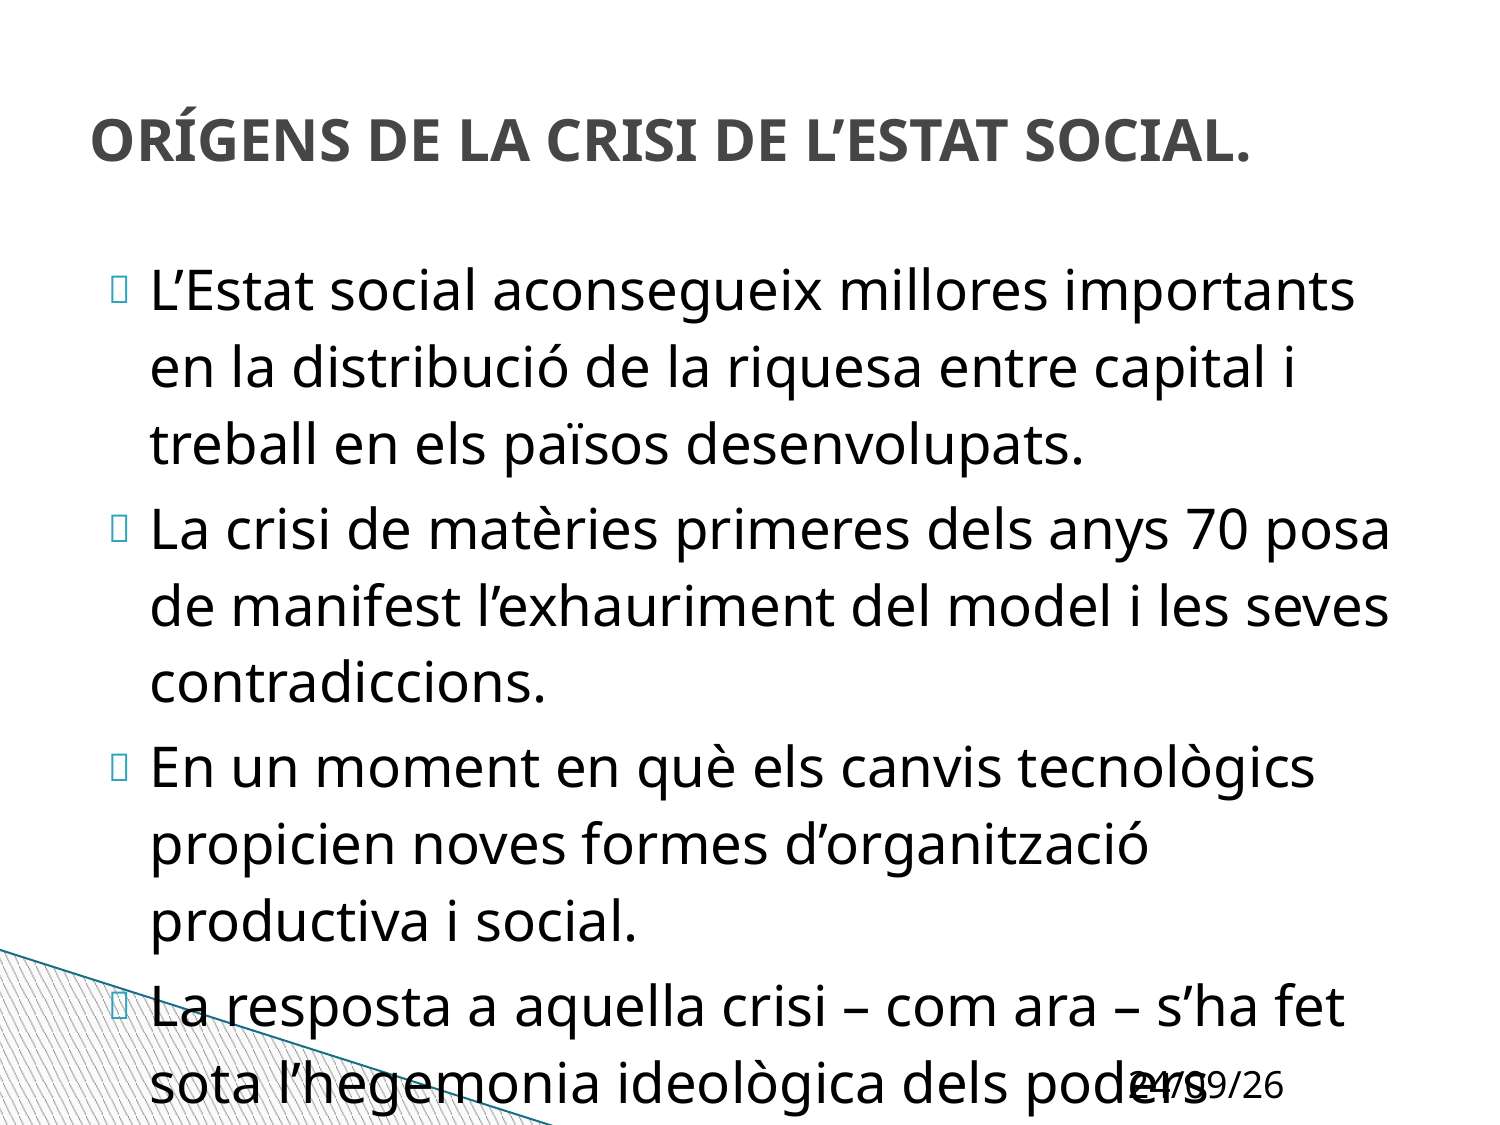

ORÍGENS DE LA CRISI DE L’ESTAT SOCIAL.
# L’Estat social aconsegueix millores importants en la distribució de la riquesa entre capital i treball en els països desenvolupats.
La crisi de matèries primeres dels anys 70 posa de manifest l’exhauriment del model i les seves contradiccions.
En un moment en què els canvis tecnològics propicien noves formes d’organització productiva i social.
La resposta a aquella crisi – com ara – s’ha fet sota l’hegemonia ideològica dels poders econòmics.
S’inicia l’erosió i des legitimació de l’Estat Social.